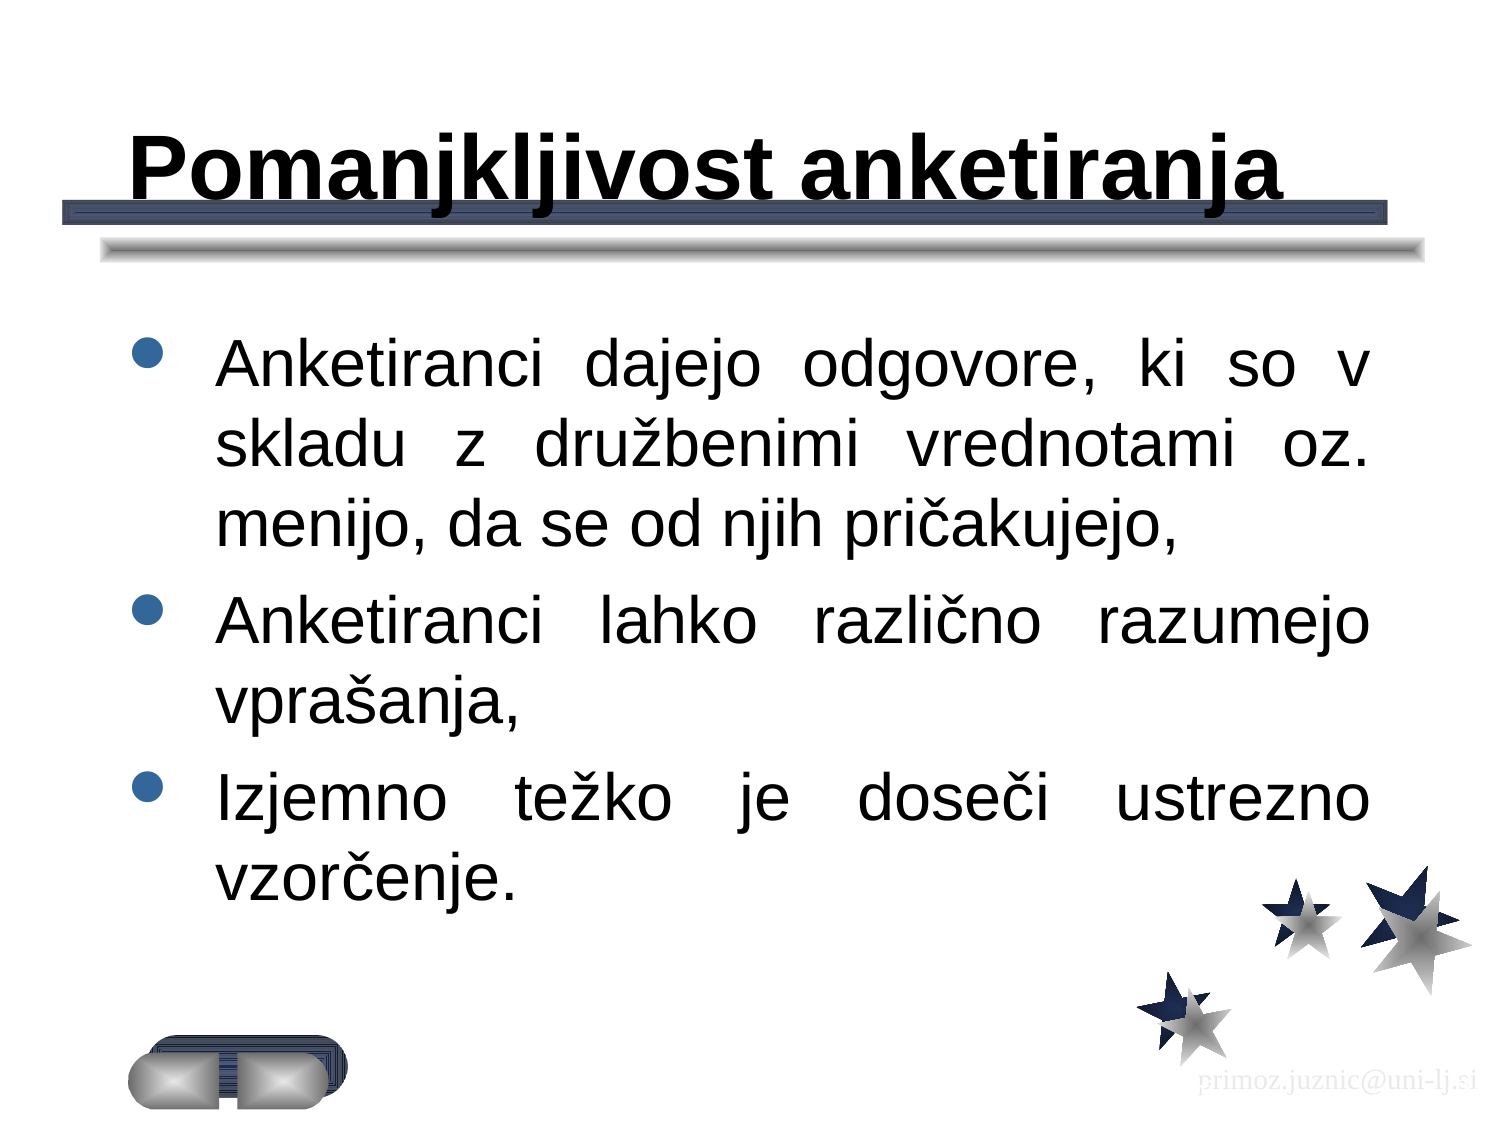

# Pomanjkljivost anketiranja
Anketiranci dajejo odgovore, ki so v skladu z družbenimi vrednotami oz. menijo, da se od njih pričakujejo,
Anketiranci lahko različno razumejo vprašanja,
Izjemno težko je doseči ustrezno vzorčenje.
Primoz Juznic, BINK, FF, Univerza v Ljubljani